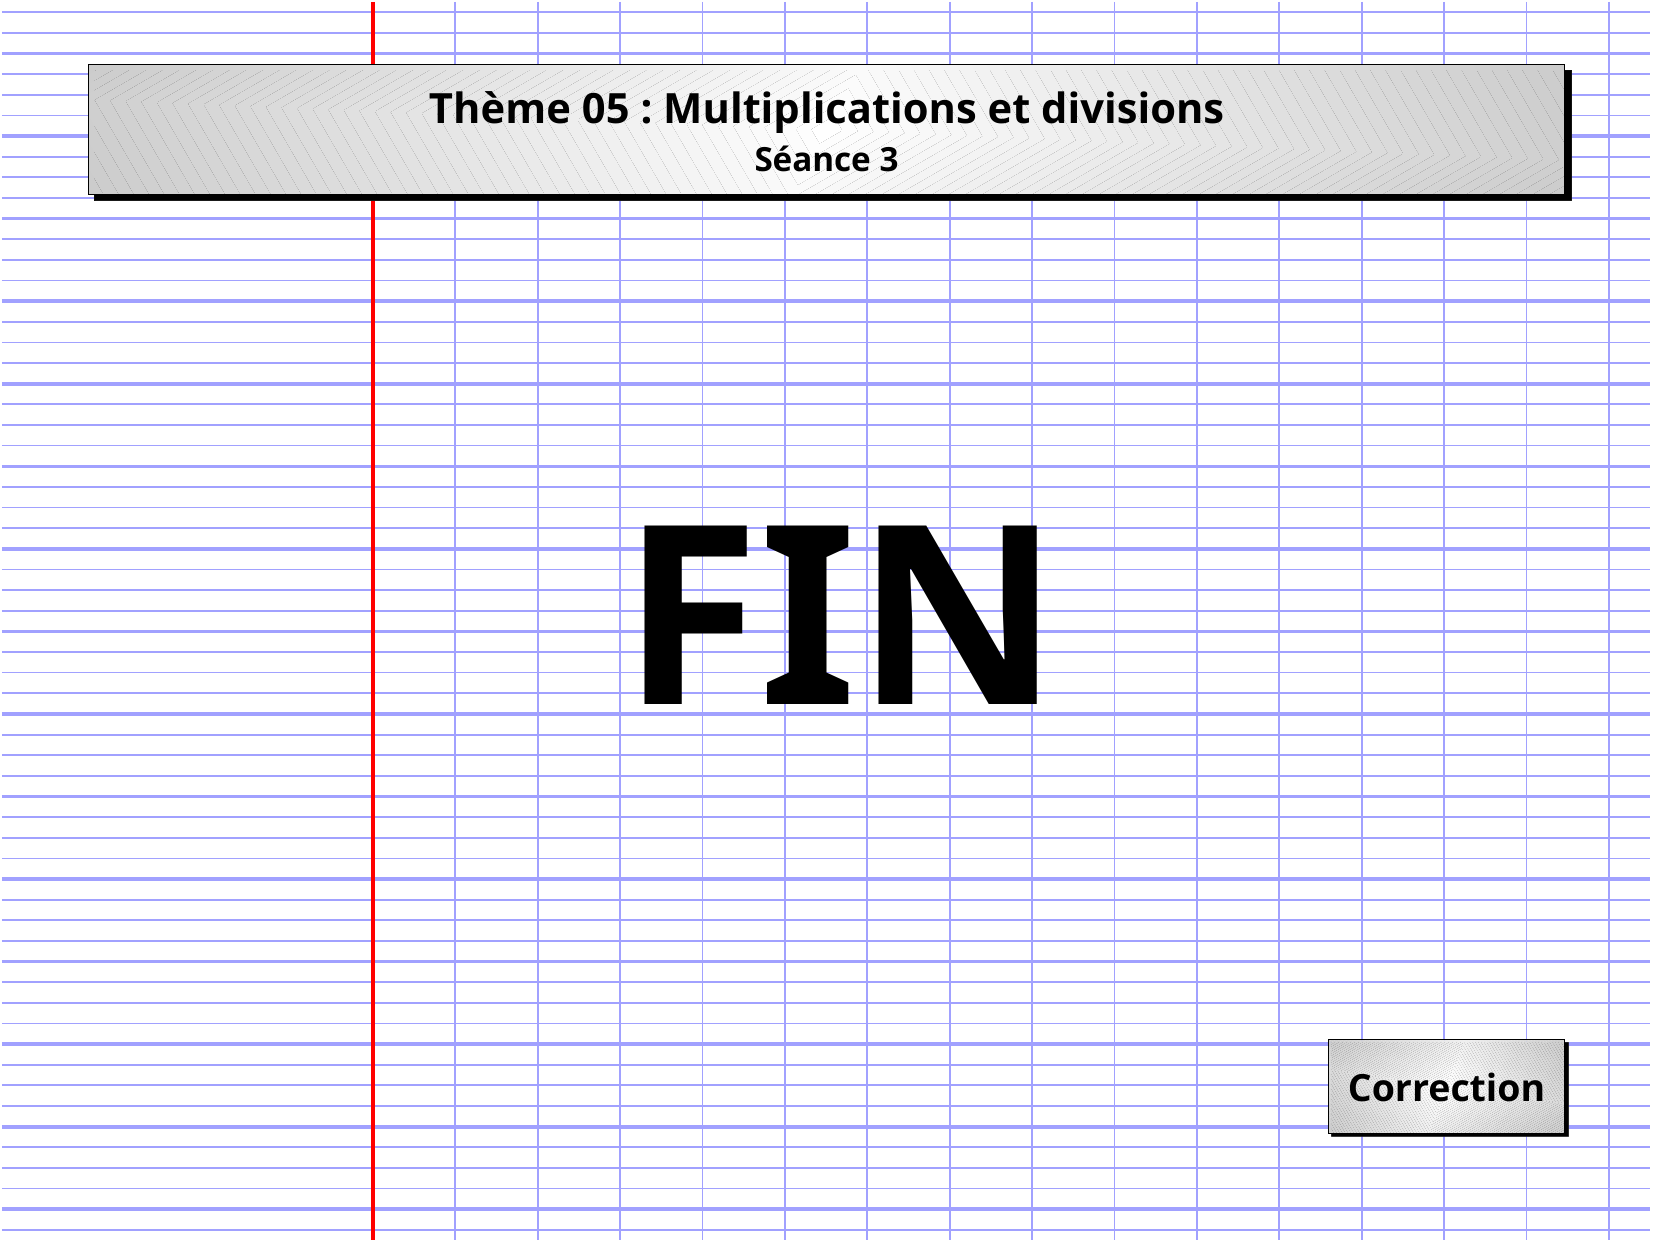

Thème XX : Xxxxxxxxxxxxxxxxxxxxxxxxxxxxxx
Séance x
Thème 05 : Fractions décimales
Séance 1
Thème 05 : Multiplications et divisions
Séance 1
Thème 05 : Multiplications et divisions
Séance 1
Thème 05 : Multiplications et divisions
Séance 2
Thème 05 : Multiplications et divisions
Séance 3
FIN
Correction